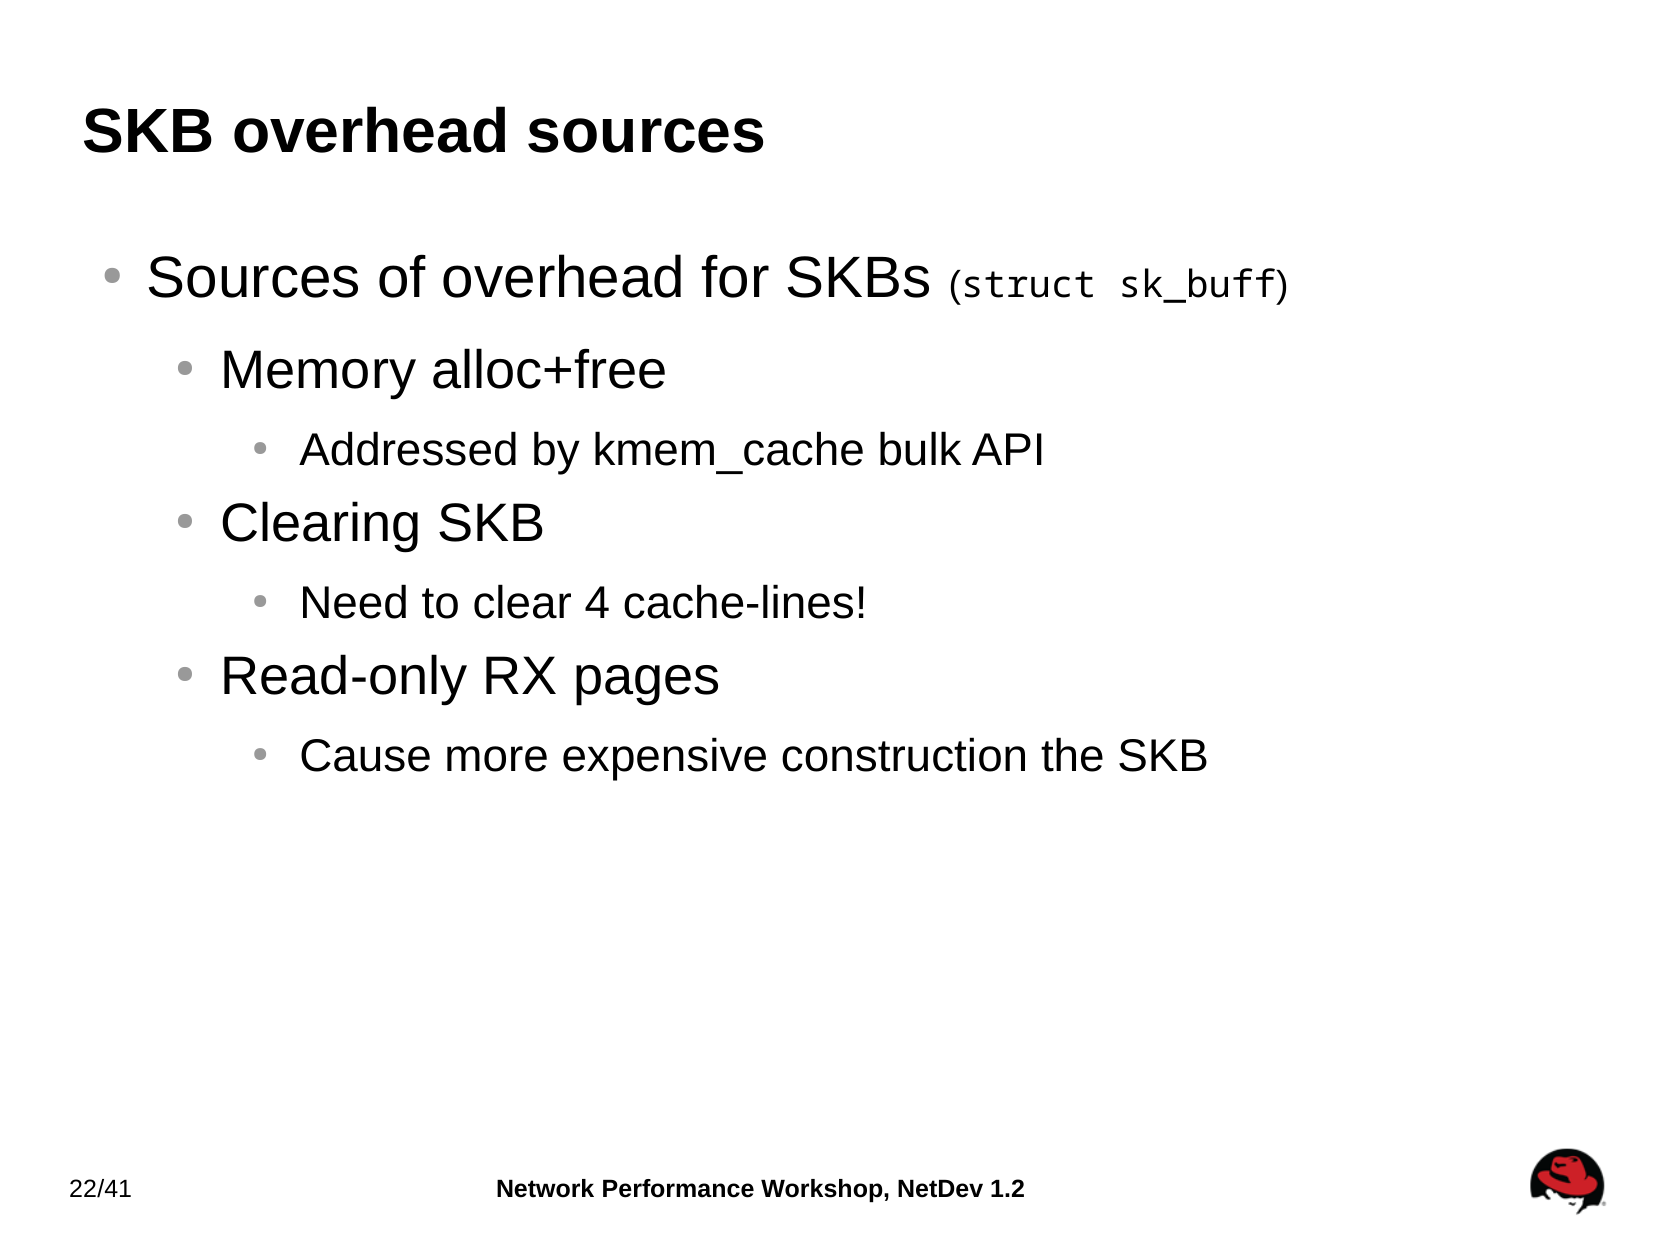

# SKB overhead sources
Sources of overhead for SKBs (struct sk_buff)
Memory alloc+free
Addressed by kmem_cache bulk API
Clearing SKB
Need to clear 4 cache-lines!
Read-only RX pages
Cause more expensive construction the SKB